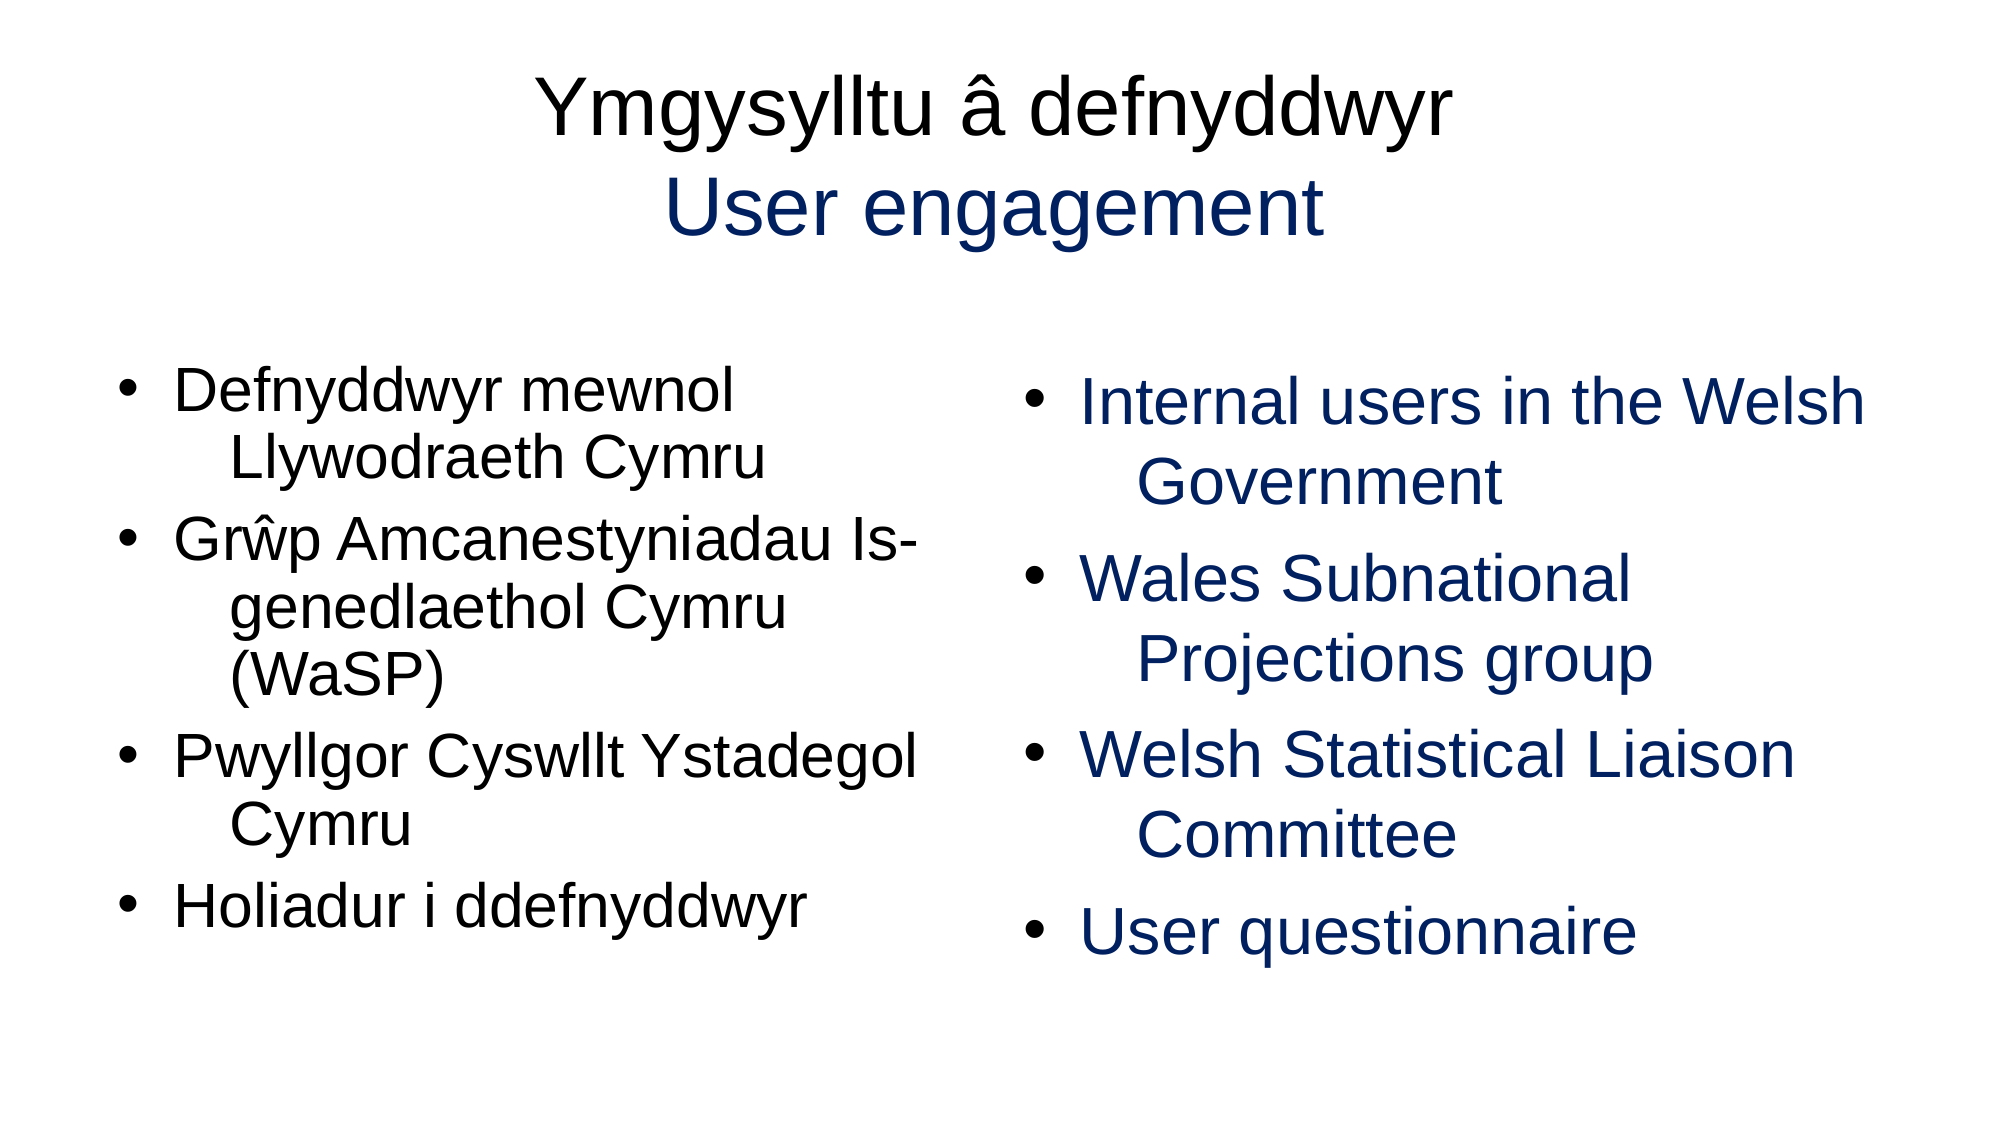

Ymgysylltu â defnyddwyr
User engagement
# Defnyddwyr mewnol Llywodraeth Cymru
Grŵp Amcanestyniadau Is-genedlaethol Cymru (WaSP)
Pwyllgor Cyswllt Ystadegol Cymru
Holiadur i ddefnyddwyr
Internal users in the Welsh Government
Wales Subnational Projections group
Welsh Statistical Liaison Committee
User questionnaire